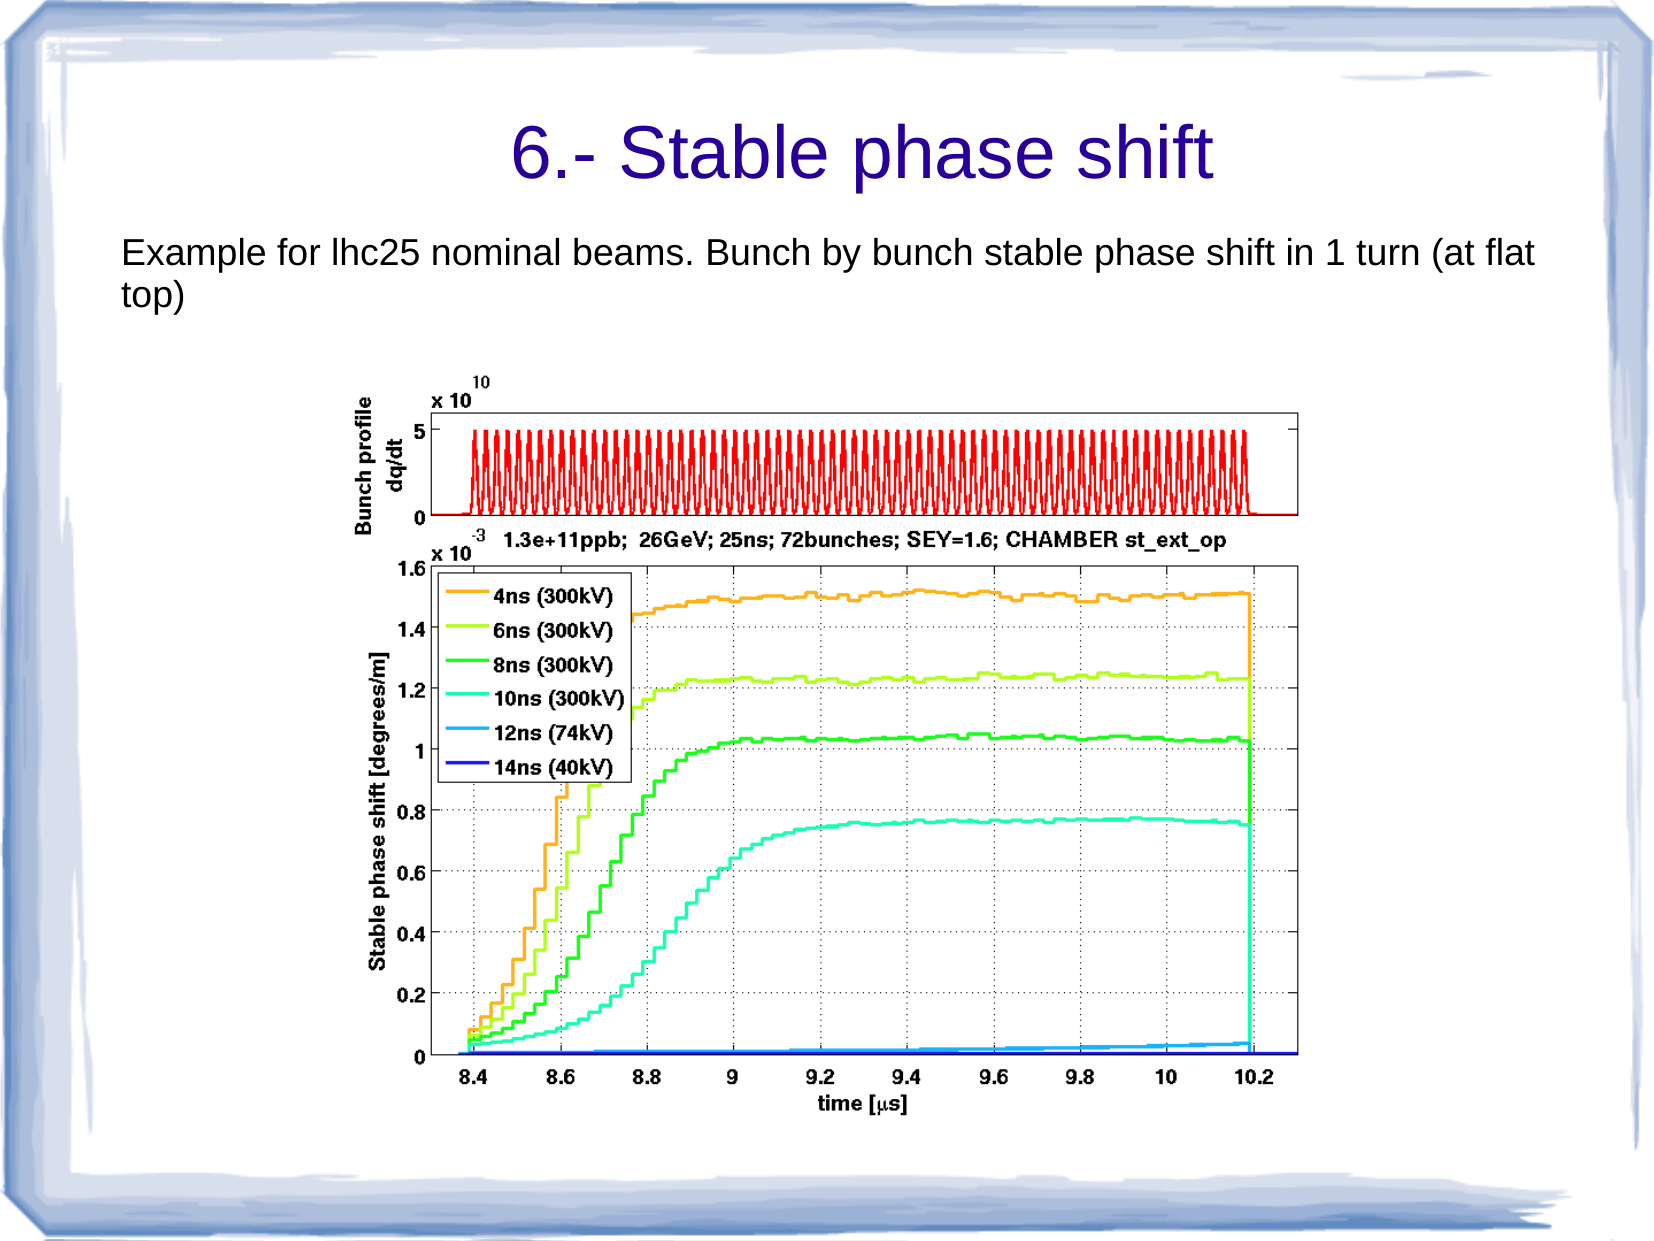

# 6.- Stable phase shift
Example for lhc25 nominal beams. Bunch by bunch stable phase shift in 1 turn (at flat top)